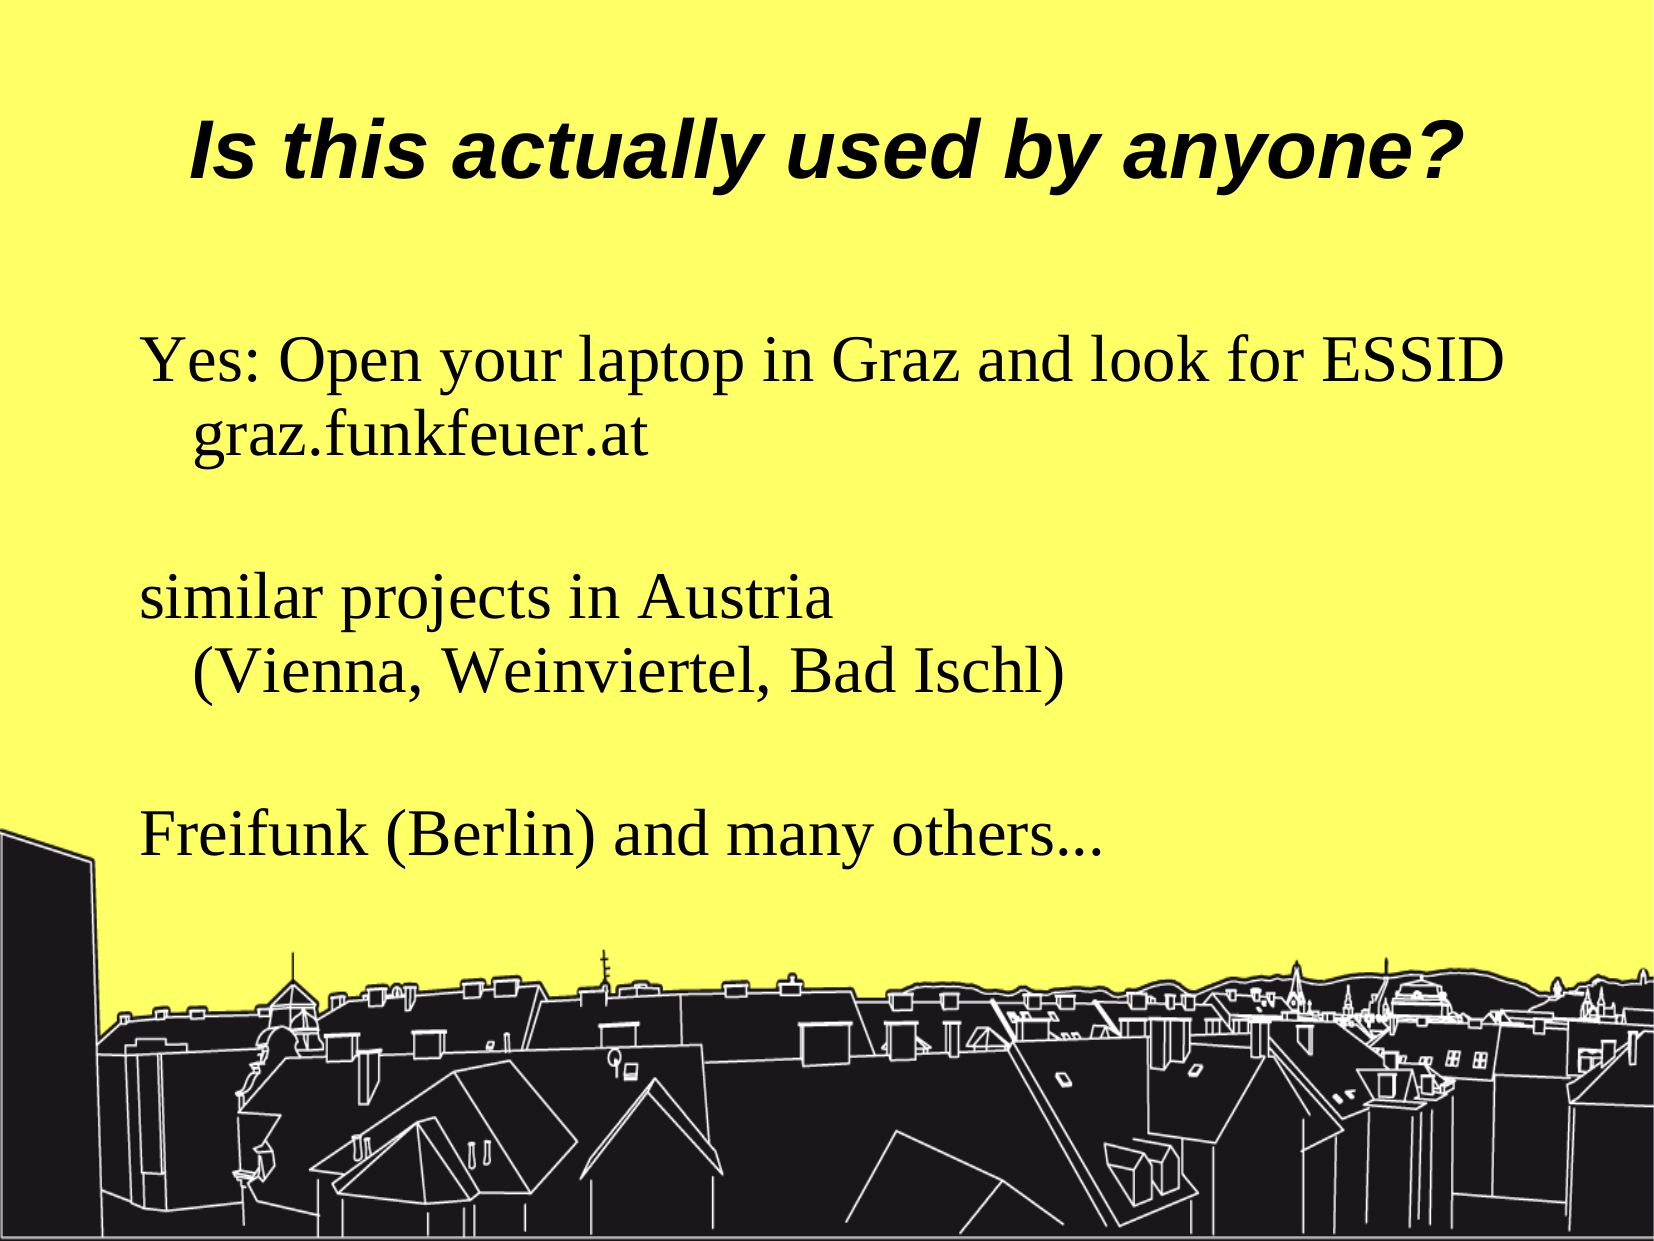

# Is this actually used by anyone?
Yes: Open your laptop in Graz and look for ESSID
graz.funkfeuer.at
similar projects in Austria
(Vienna, Weinviertel, Bad Ischl)
Freifunk (Berlin) and many others...